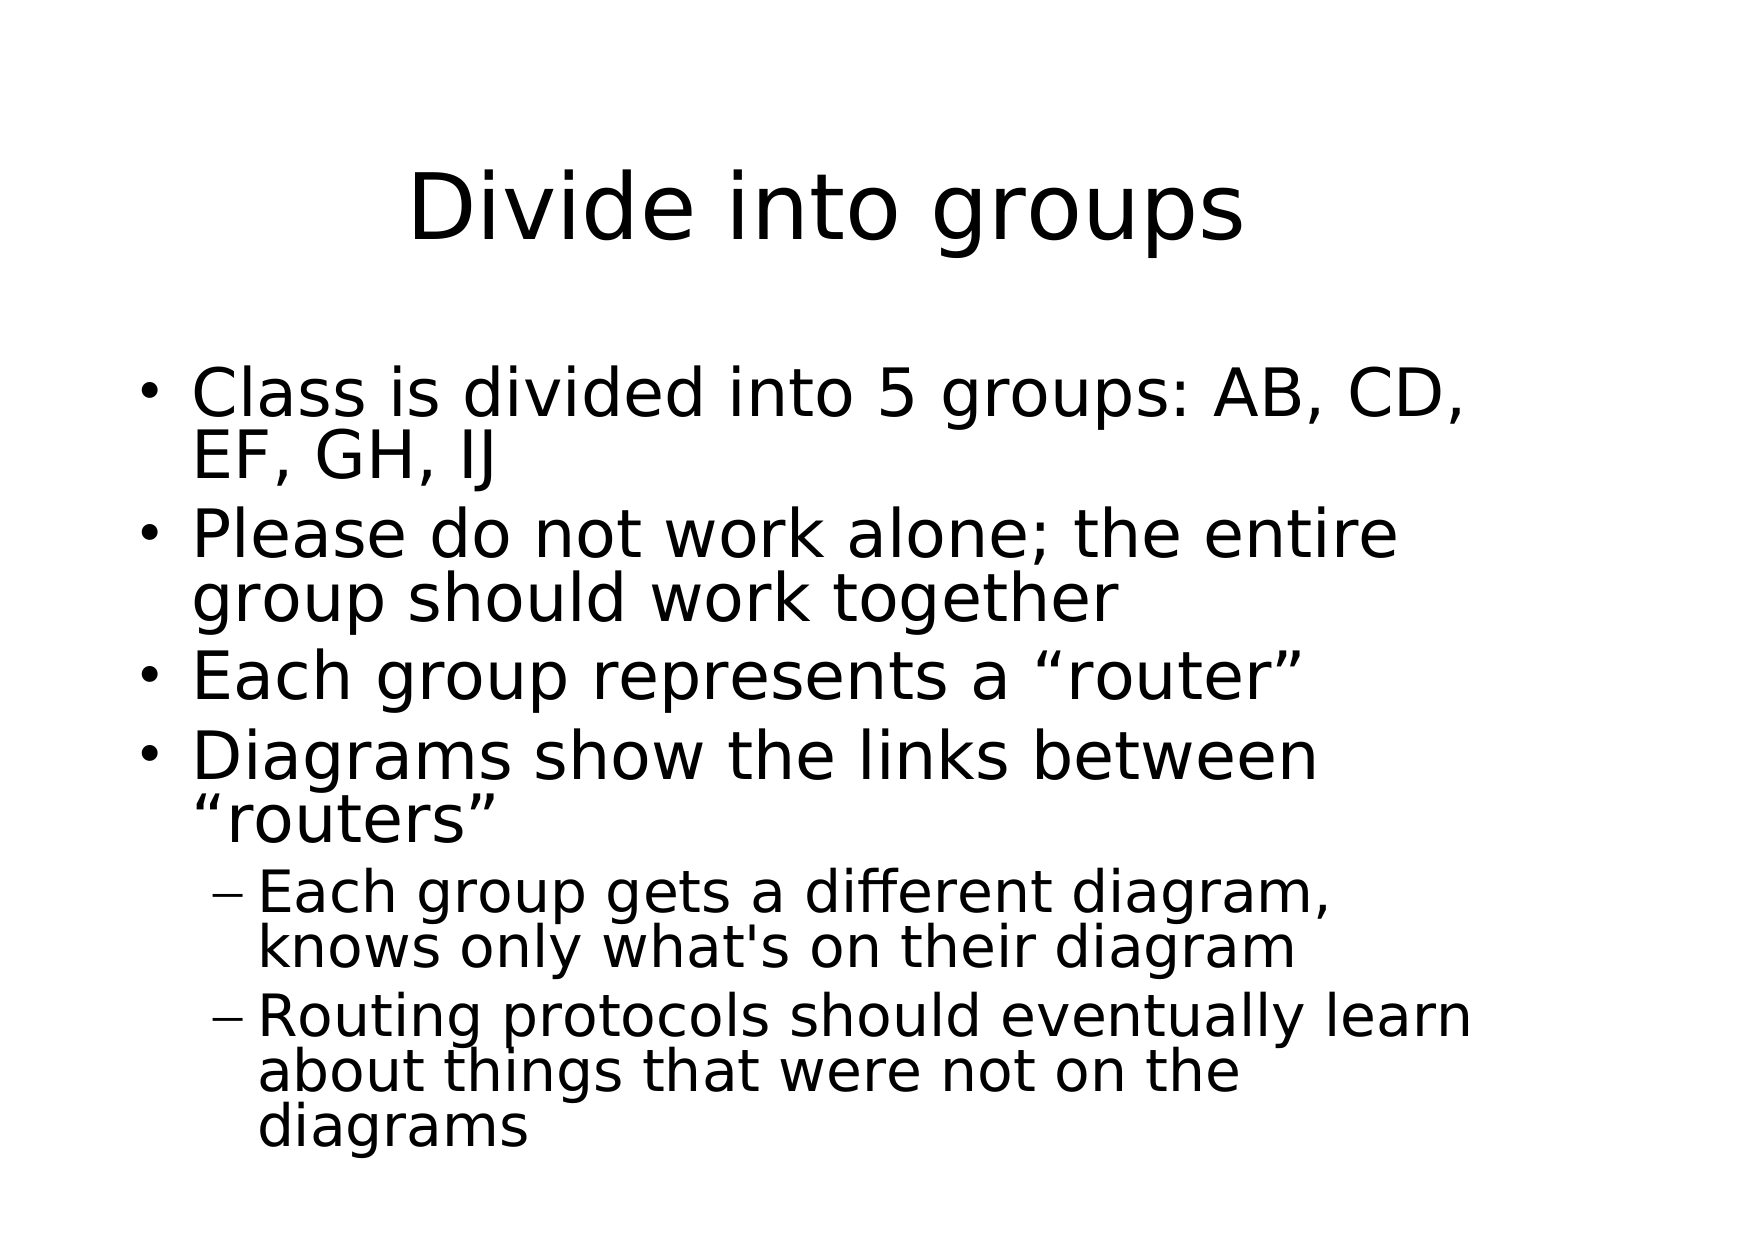

# Divide into groups
Class is divided into 5 groups: AB, CD, EF, GH, IJ
Please do not work alone; the entire group should work together
Each group represents a “router”
Diagrams show the links between “routers”
Each group gets a different diagram, knows only what's on their diagram
Routing protocols should eventually learn about things that were not on the diagrams